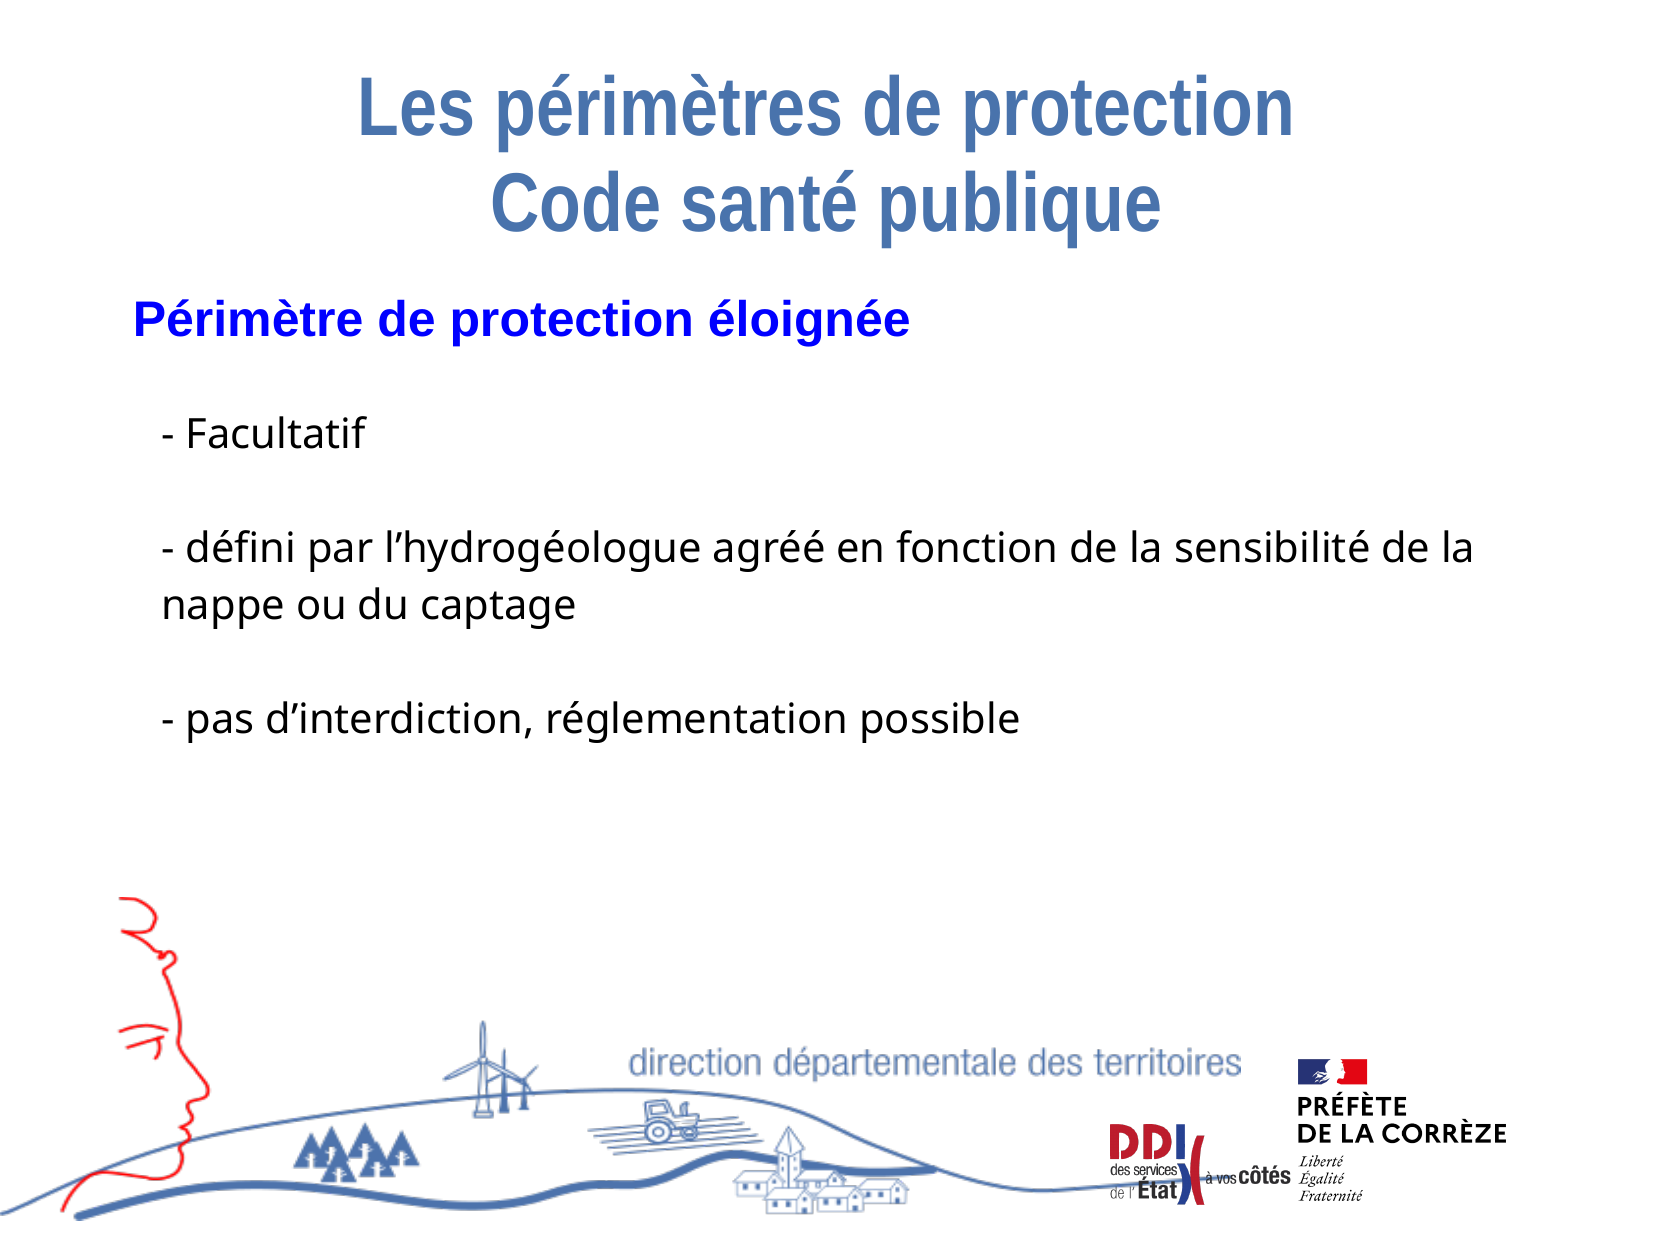

# Les périmètres de protection Code santé publique
Périmètre de protection éloignée
- Facultatif
- défini par l’hydrogéologue agréé en fonction de la sensibilité de la nappe ou du captage
- pas d’interdiction, réglementation possible